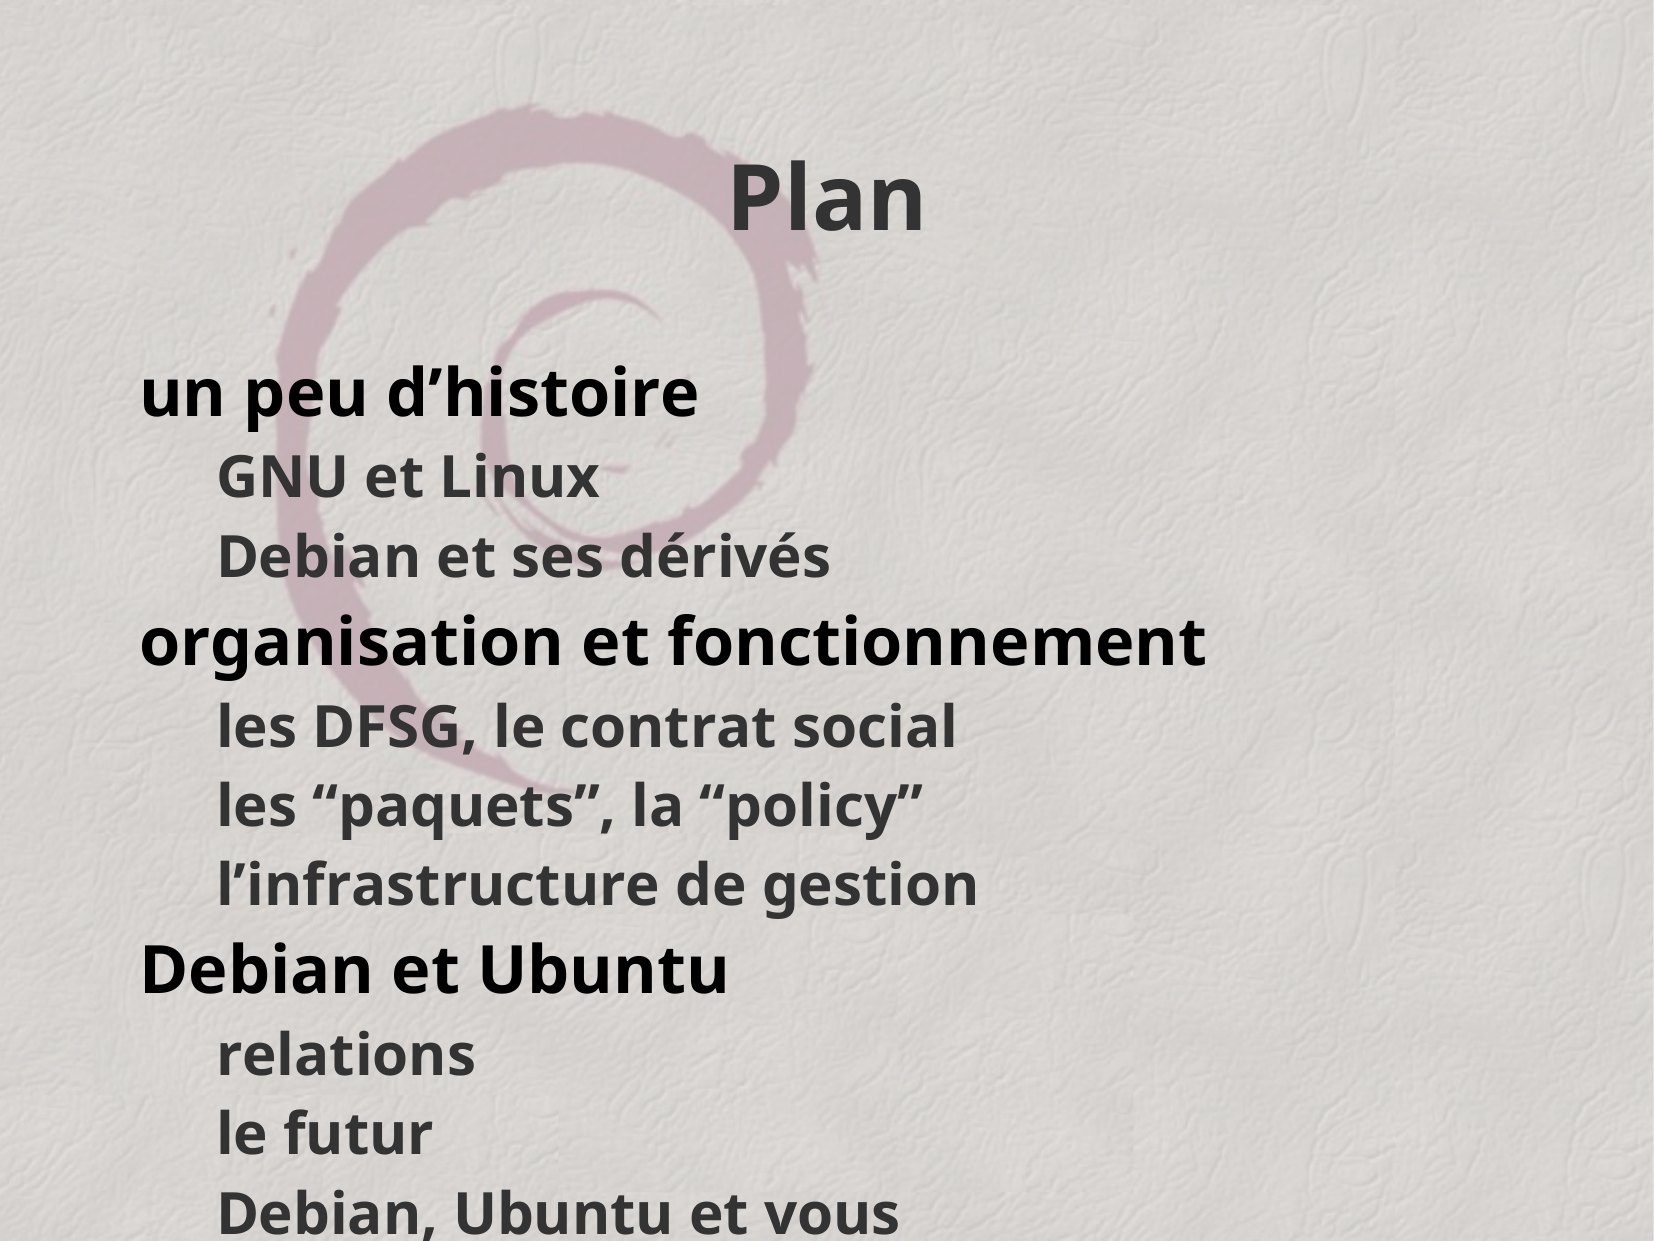

# Plan
un peu d’histoire
GNU et Linux
Debian et ses dérivés
organisation et fonctionnement
les DFSG, le contrat social
les “paquets”, la “policy”
l’infrastructure de gestion
Debian et Ubuntu
relations
le futur
Debian, Ubuntu et vous